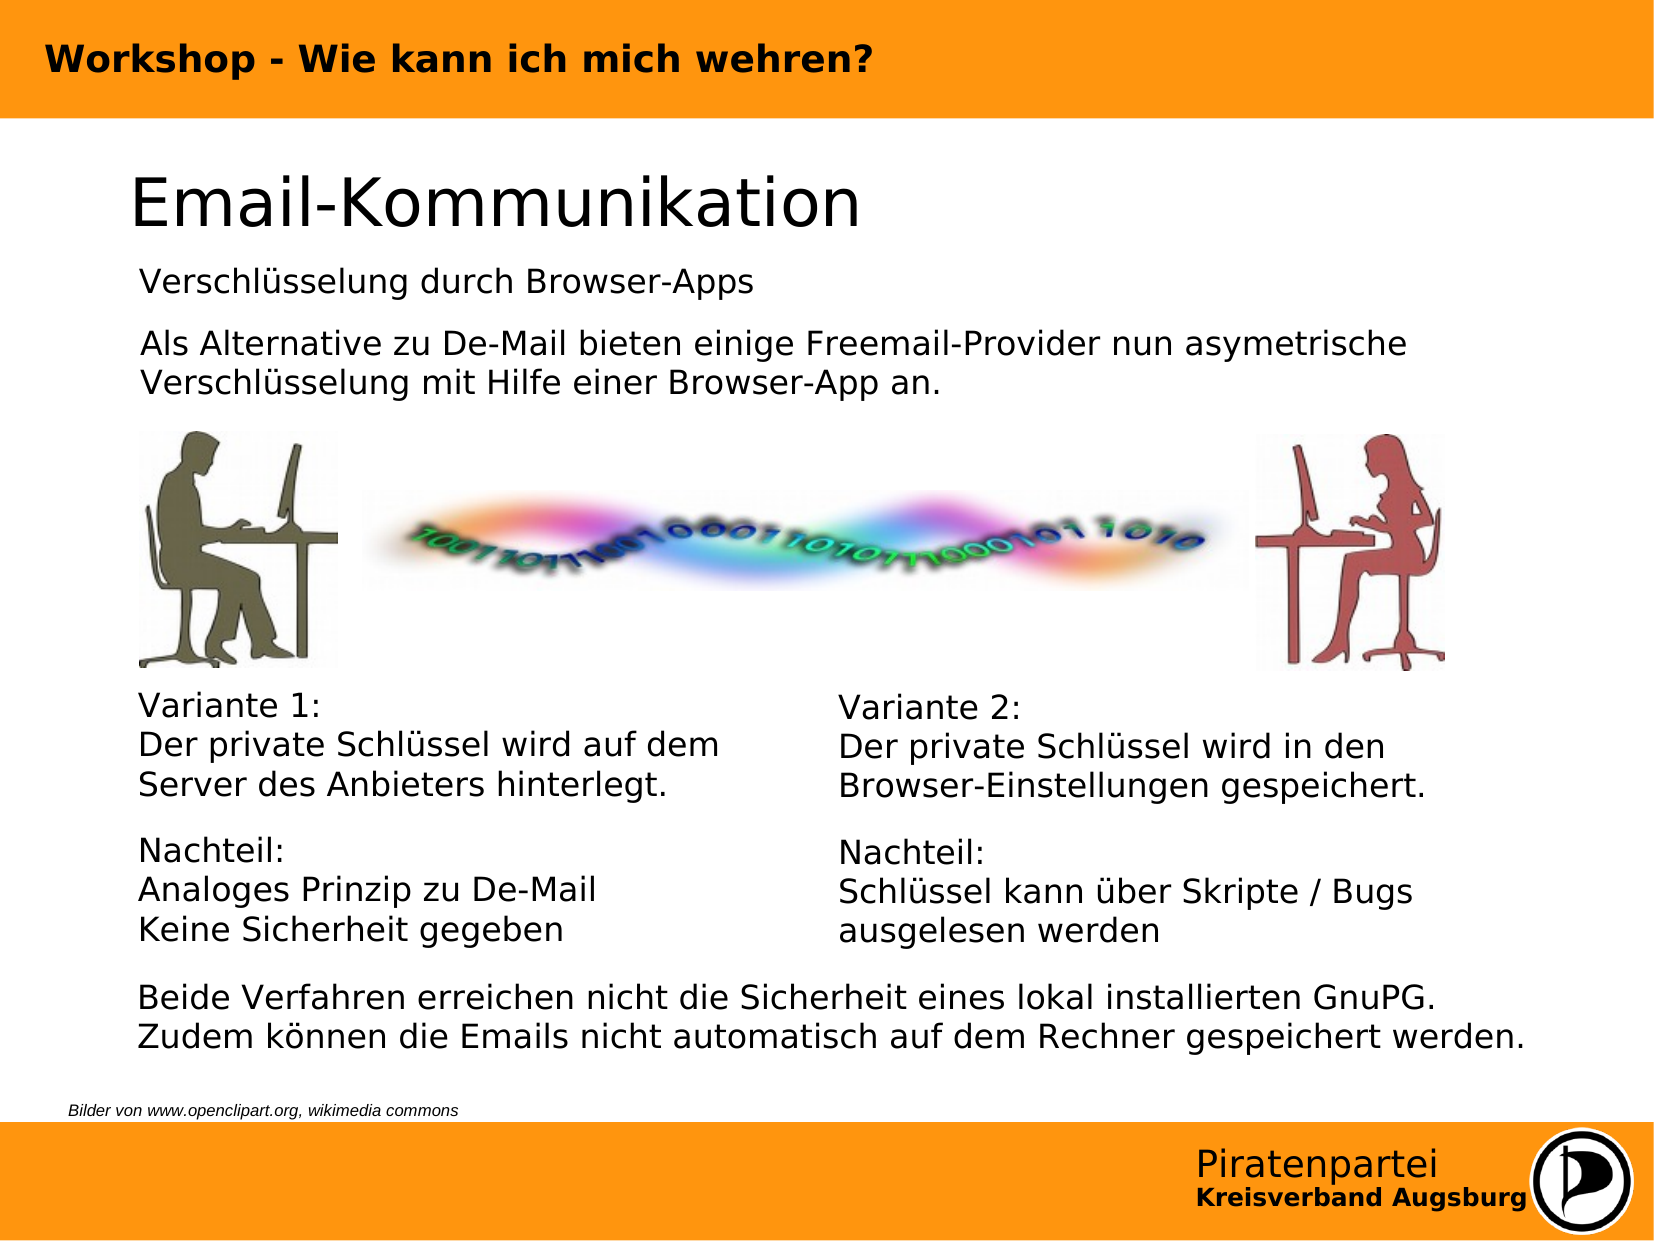

Workshop - Wie kann ich mich wehren?
Email-Kommunikation
Verschlüsselung durch Browser-Apps
Als Alternative zu De-Mail bieten einige Freemail-Provider nun asymetrische Verschlüsselung mit Hilfe einer Browser-App an.
Variante 1:
Der private Schlüssel wird auf dem Server des Anbieters hinterlegt.
Variante 2:
Der private Schlüssel wird in den Browser-Einstellungen gespeichert.
Nachteil:
Analoges Prinzip zu De-Mail
Keine Sicherheit gegeben
Nachteil:
Schlüssel kann über Skripte / Bugs ausgelesen werden
Beide Verfahren erreichen nicht die Sicherheit eines lokal installierten GnuPG. Zudem können die Emails nicht automatisch auf dem Rechner gespeichert werden.
Bilder von www.openclipart.org, wikimedia commons